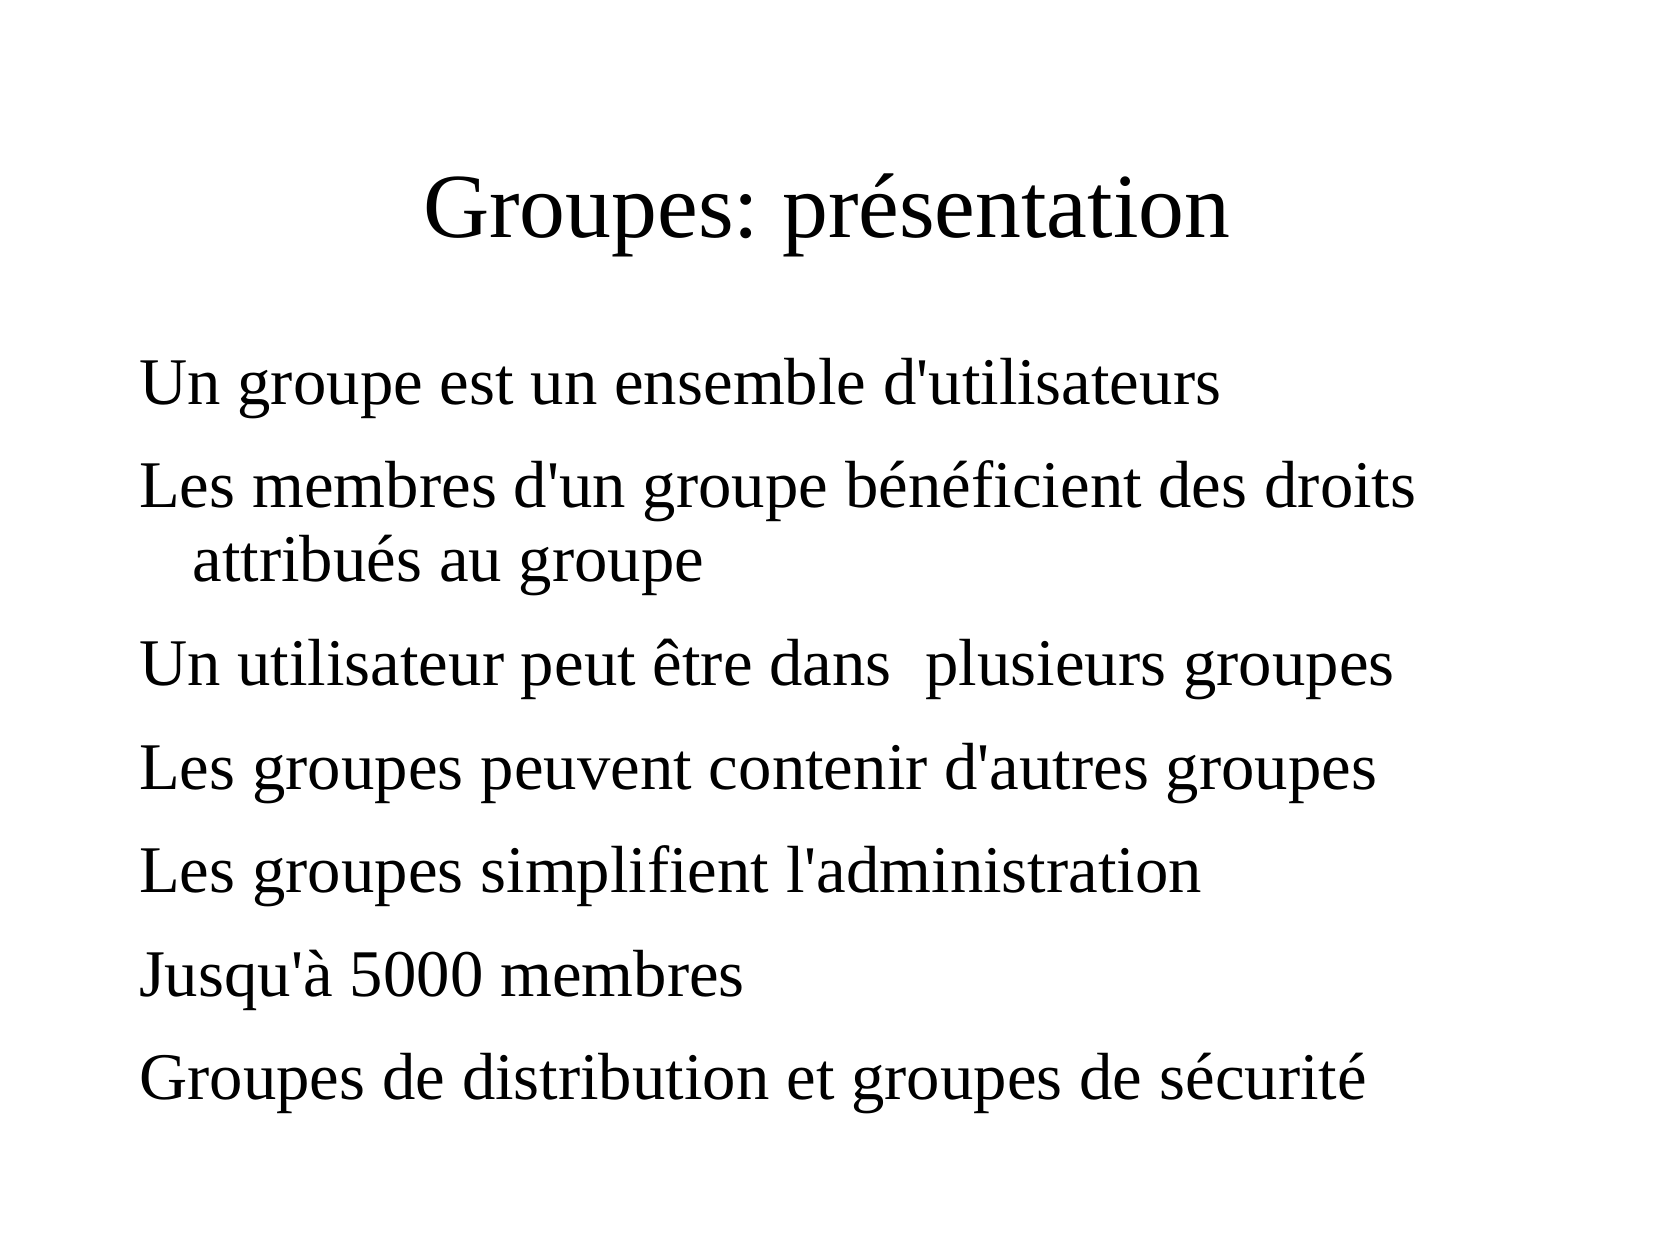

# Groupes: présentation
Un groupe est un ensemble d'utilisateurs
Les membres d'un groupe bénéficient des droits attribués au groupe
Un utilisateur peut être dans plusieurs groupes
Les groupes peuvent contenir d'autres groupes
Les groupes simplifient l'administration
Jusqu'à 5000 membres
Groupes de distribution et groupes de sécurité